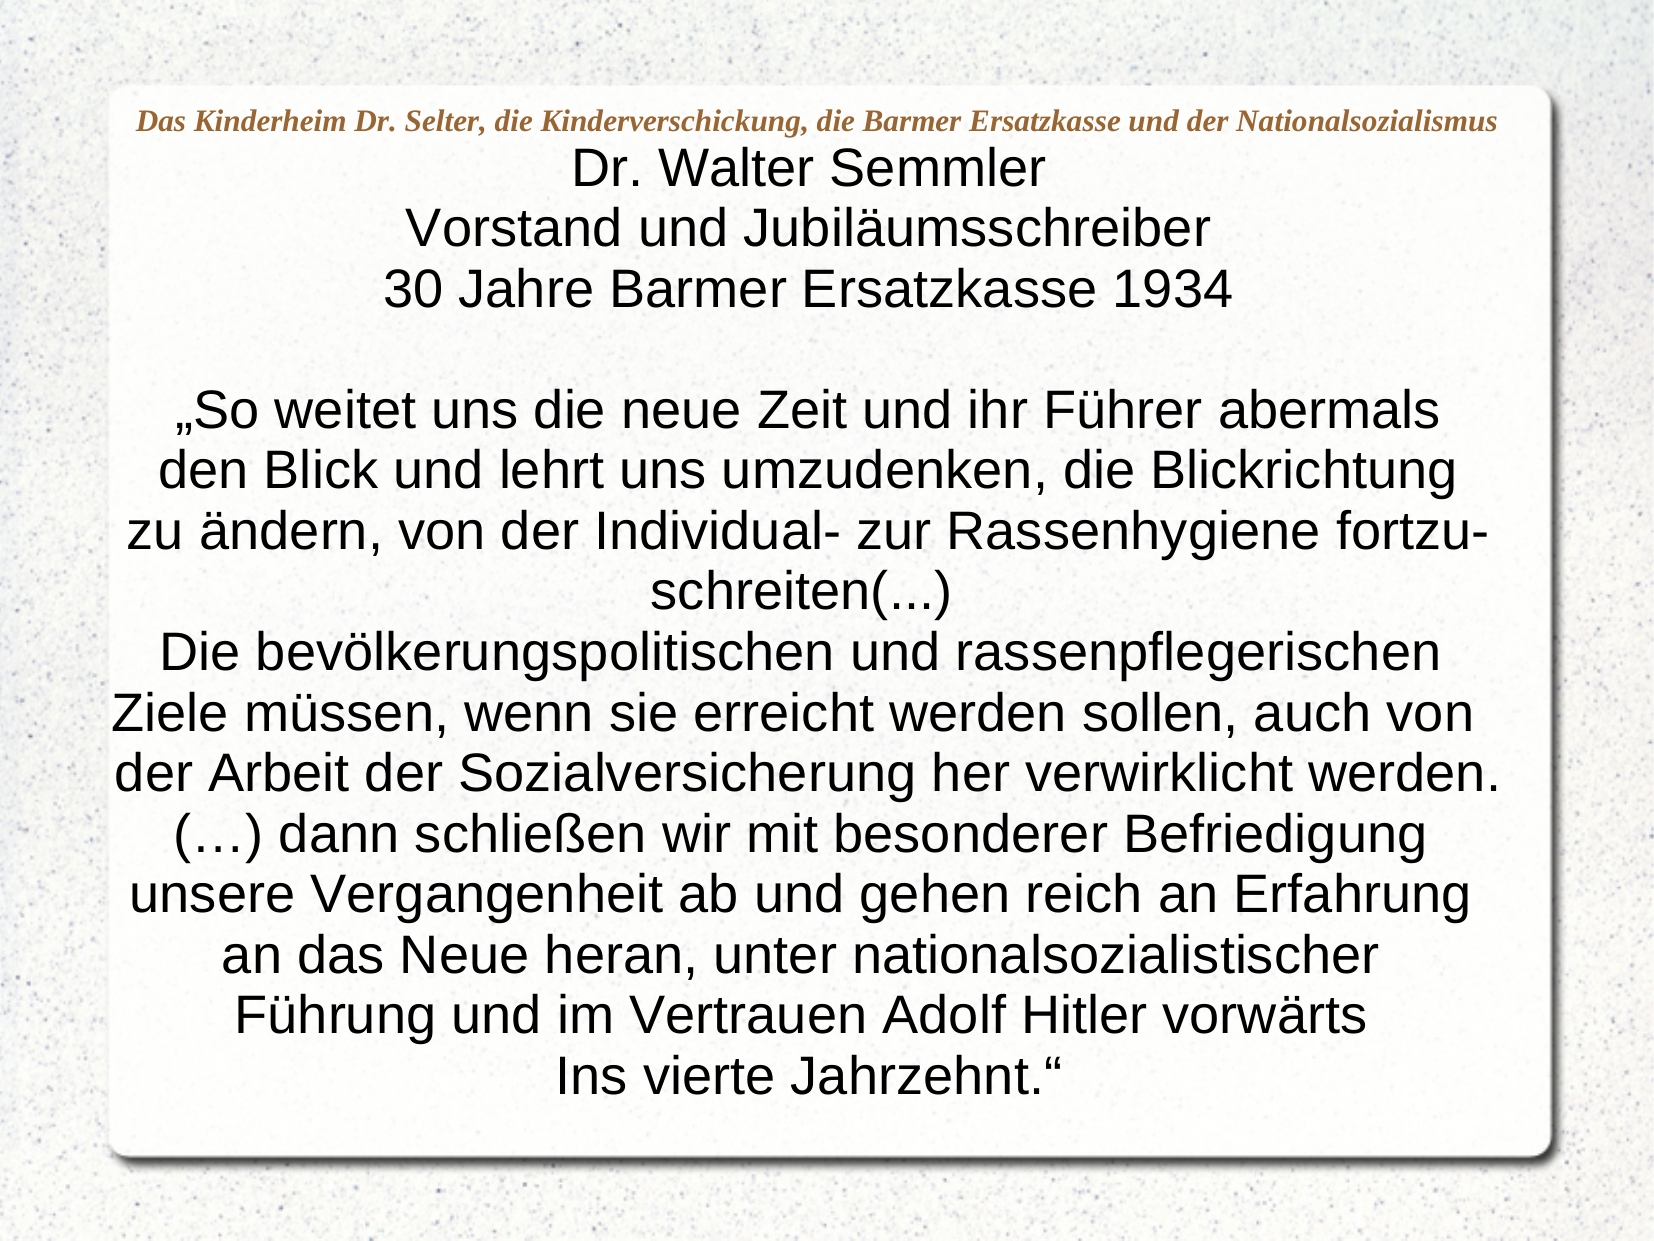

Dr. Walter Semmler
Vorstand und Jubiläumsschreiber
30 Jahre Barmer Ersatzkasse 1934
„So weitet uns die neue Zeit und ihr Führer abermals
den Blick und lehrt uns umzudenken, die Blickrichtung
zu ändern, von der Individual- zur Rassenhygiene fortzu-
schreiten(...)
Die bevölkerungspolitischen und rassenpflegerischen
Ziele müssen, wenn sie erreicht werden sollen, auch von
der Arbeit der Sozialversicherung her verwirklicht werden.
(…) dann schließen wir mit besonderer Befriedigung
unsere Vergangenheit ab und gehen reich an Erfahrung
an das Neue heran, unter nationalsozialistischer
Führung und im Vertrauen Adolf Hitler vorwärts
Ins vierte Jahrzehnt.“
Vortrag auf dem Bundeskongress der Verschickungskinder am 17. November 2023 in Bad Salzdetfurth
# Das Kinderheim Dr. Selter, die Kinderverschickung, die Barmer Ersatzkasse und der Nationalsozialismus